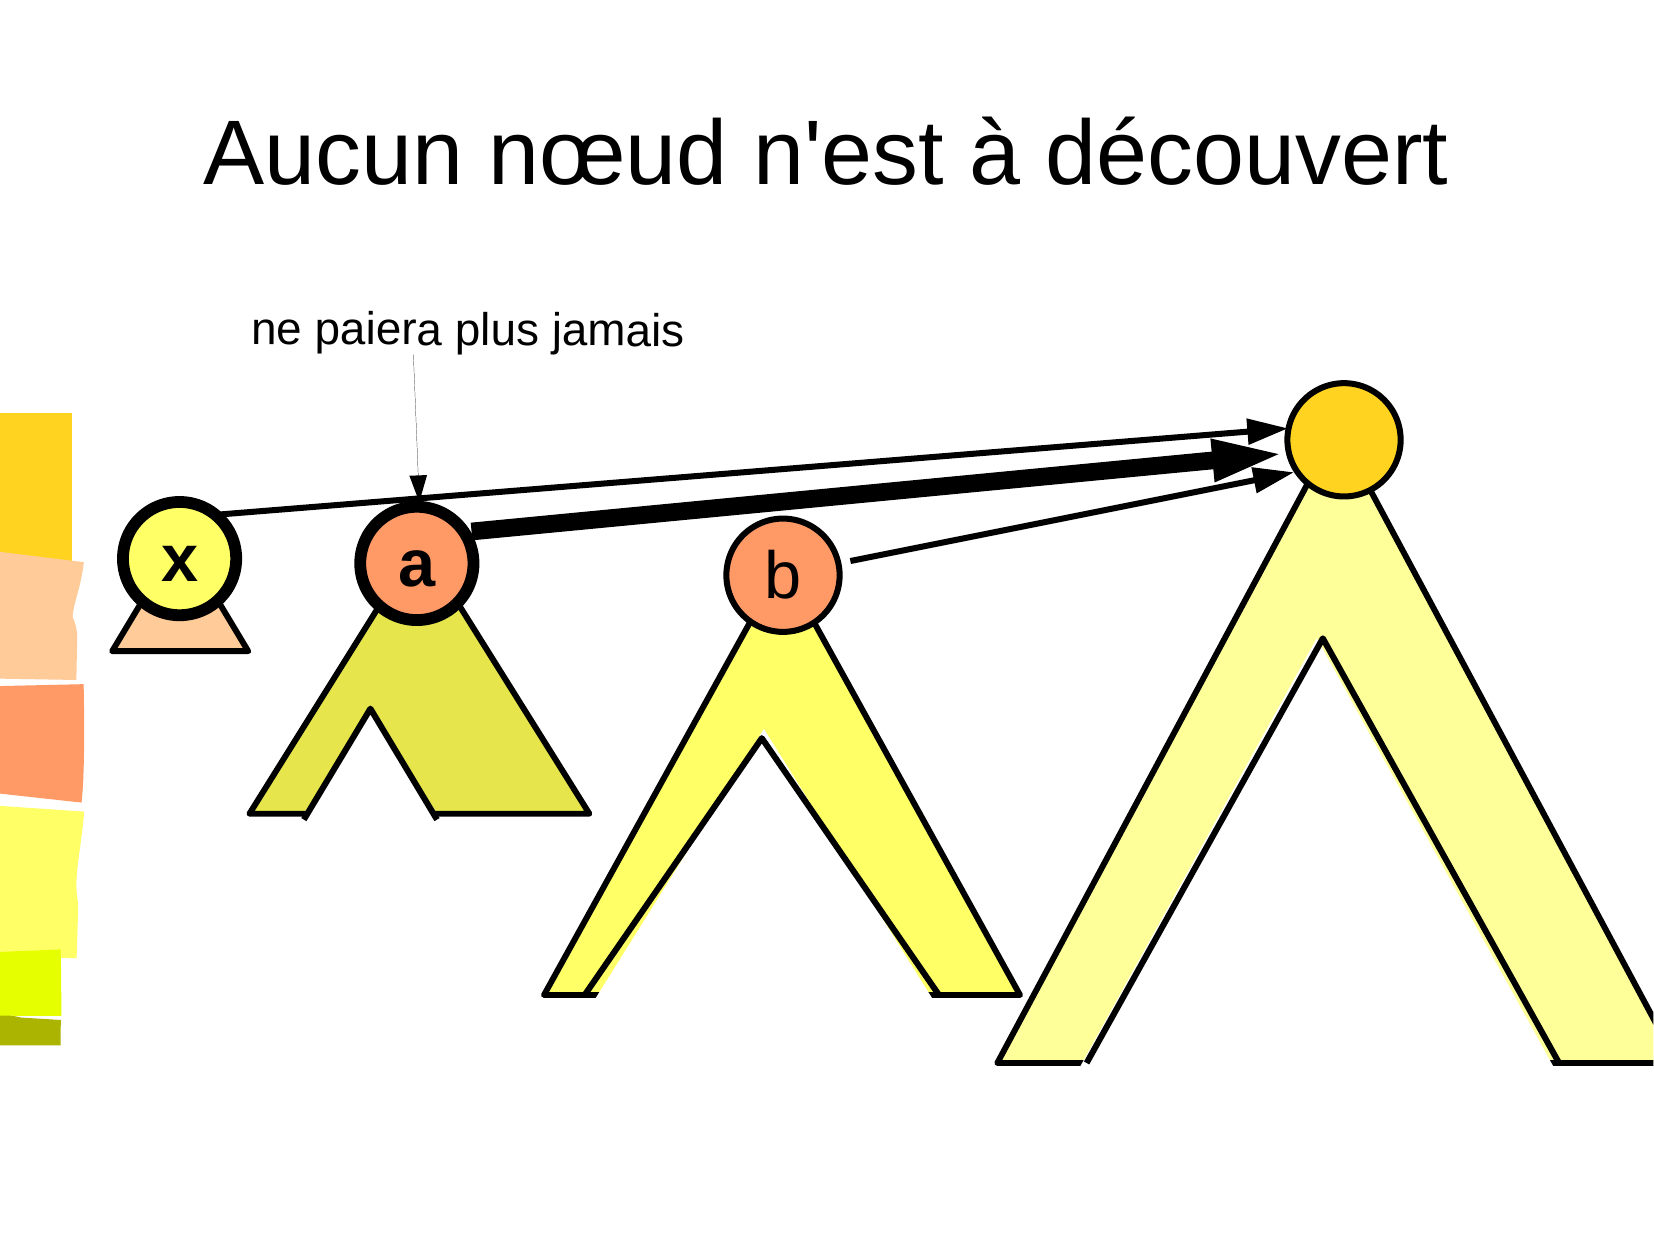

# Aucun nœud n'est à découvert
ne paiera plus jamais
x
a
b